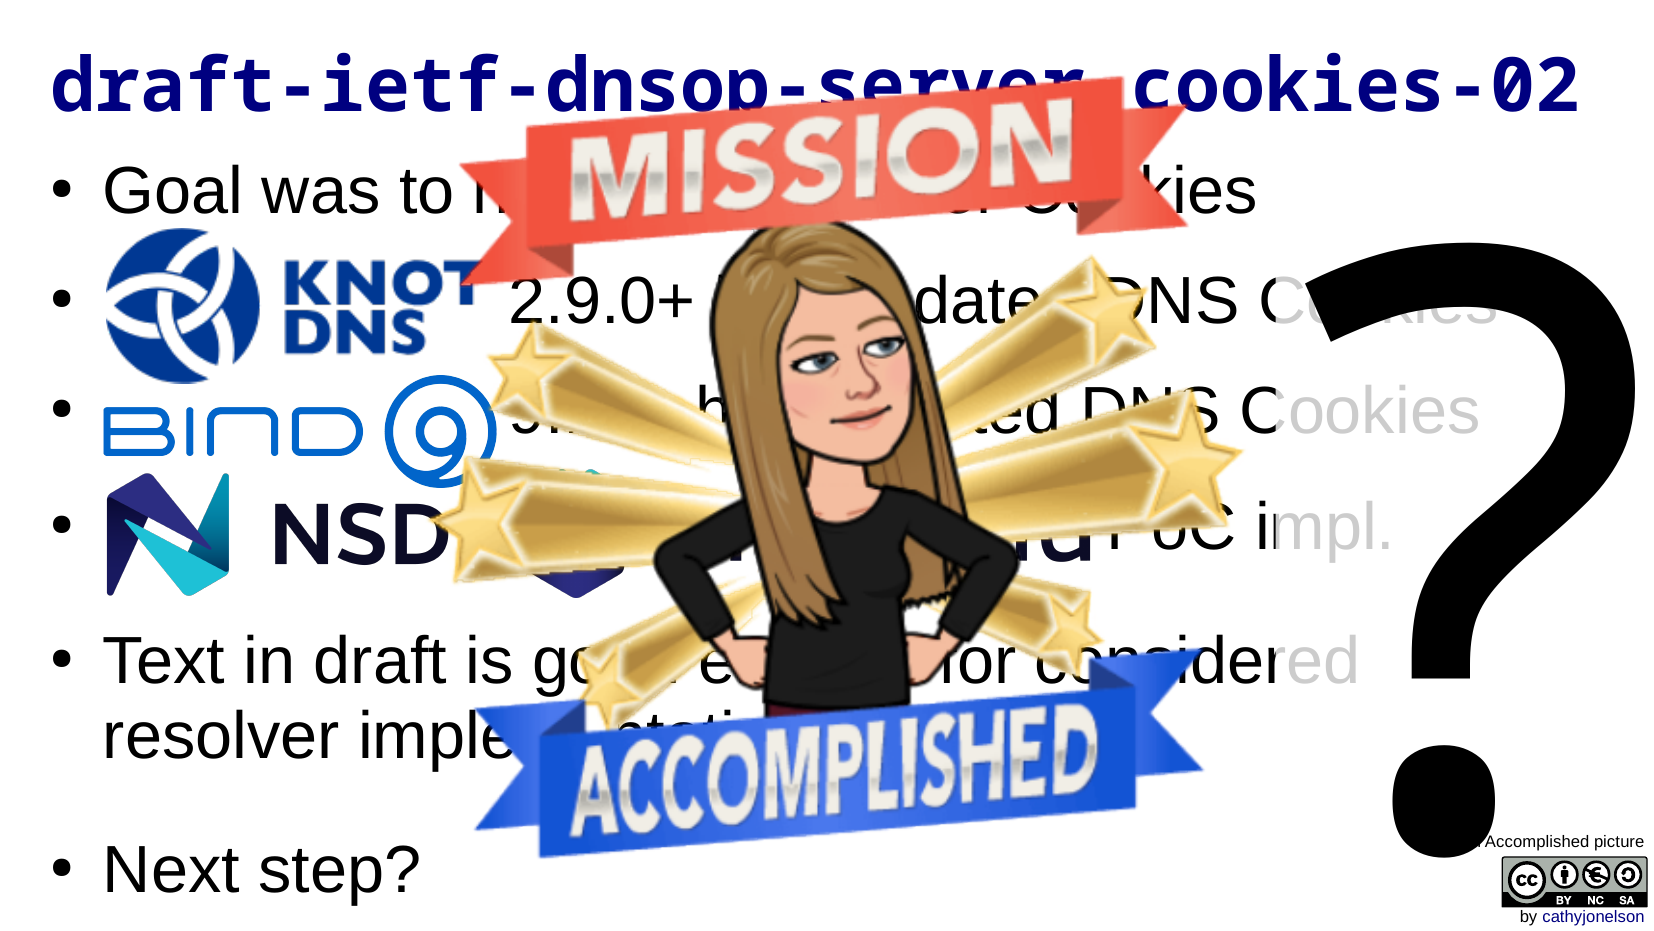

draft-ietf-dnsop-server-cookies-02
?
# Goal was to harmonize Server Cookies
 					 2.9.0+ has updated DNS Cookies
 					 9.16+ has updated DNS Cookies
 				 & PoC impl.
Text in draft is good enough for considered
resolver implementations.
Next step?
Mission Accomplished picture
by cathyjonelson